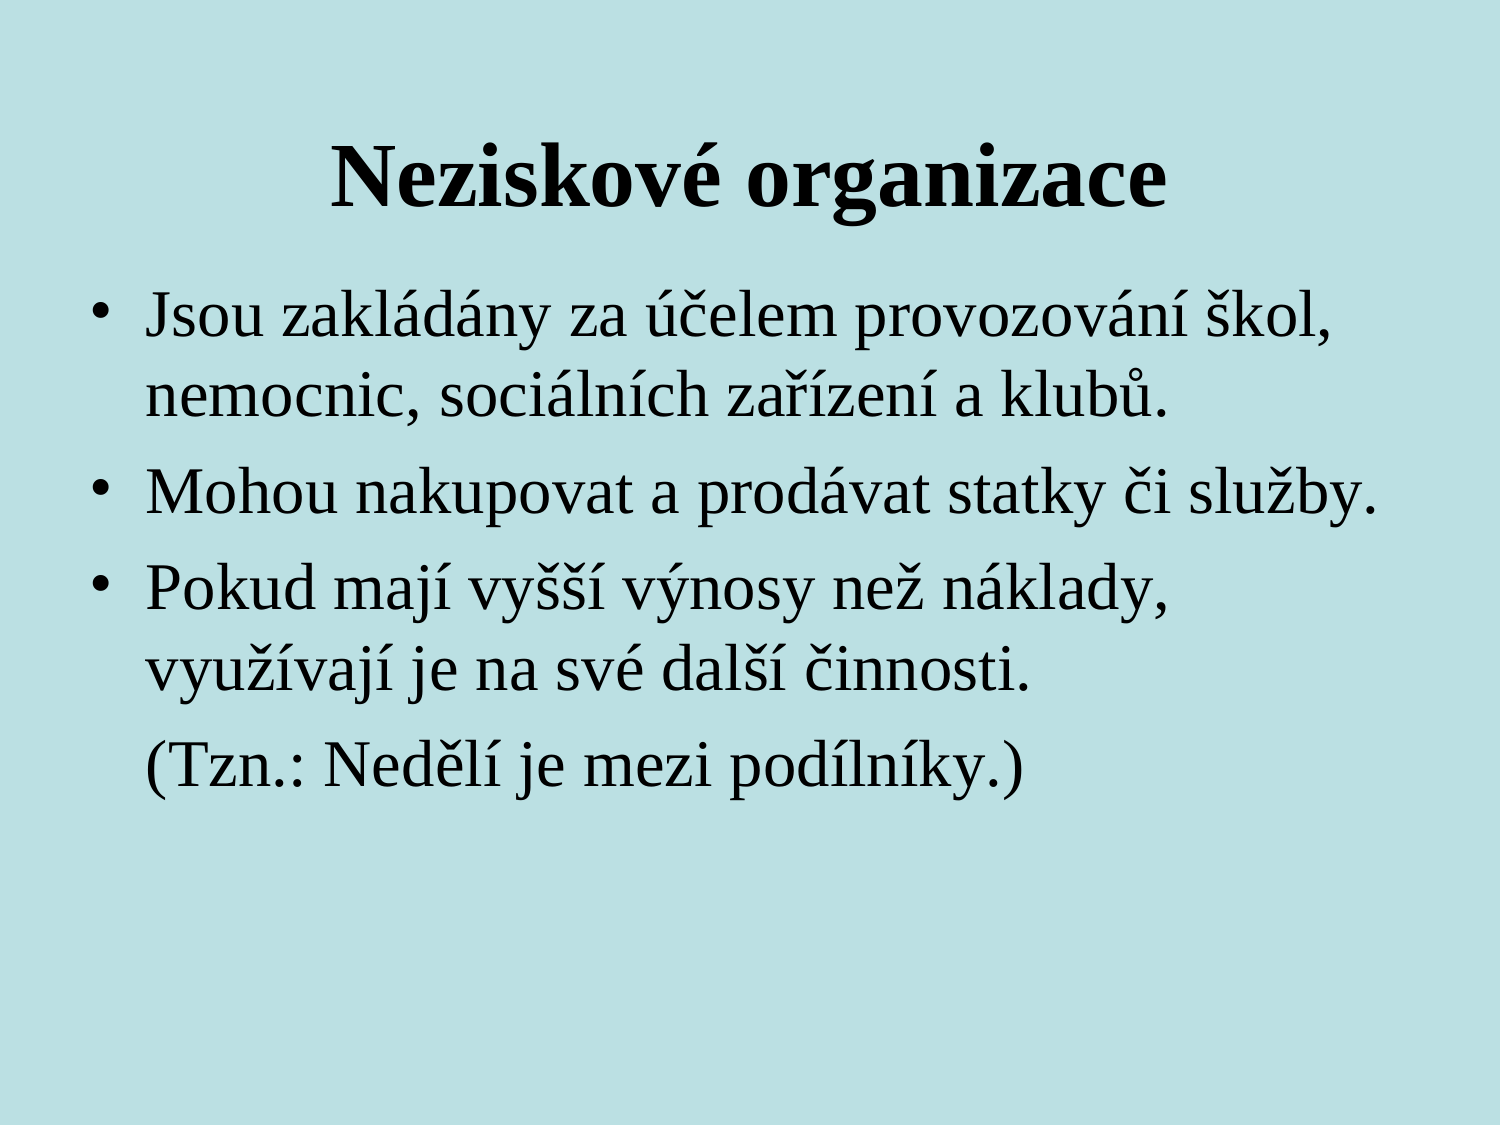

# Neziskové organizace
Jsou zakládány za účelem provozování škol, nemocnic, sociálních zařízení a klubů.
Mohou nakupovat a prodávat statky či služby.
Pokud mají vyšší výnosy než náklady, využívají je na své další činnosti.
	(Tzn.: Nedělí je mezi podílníky.)